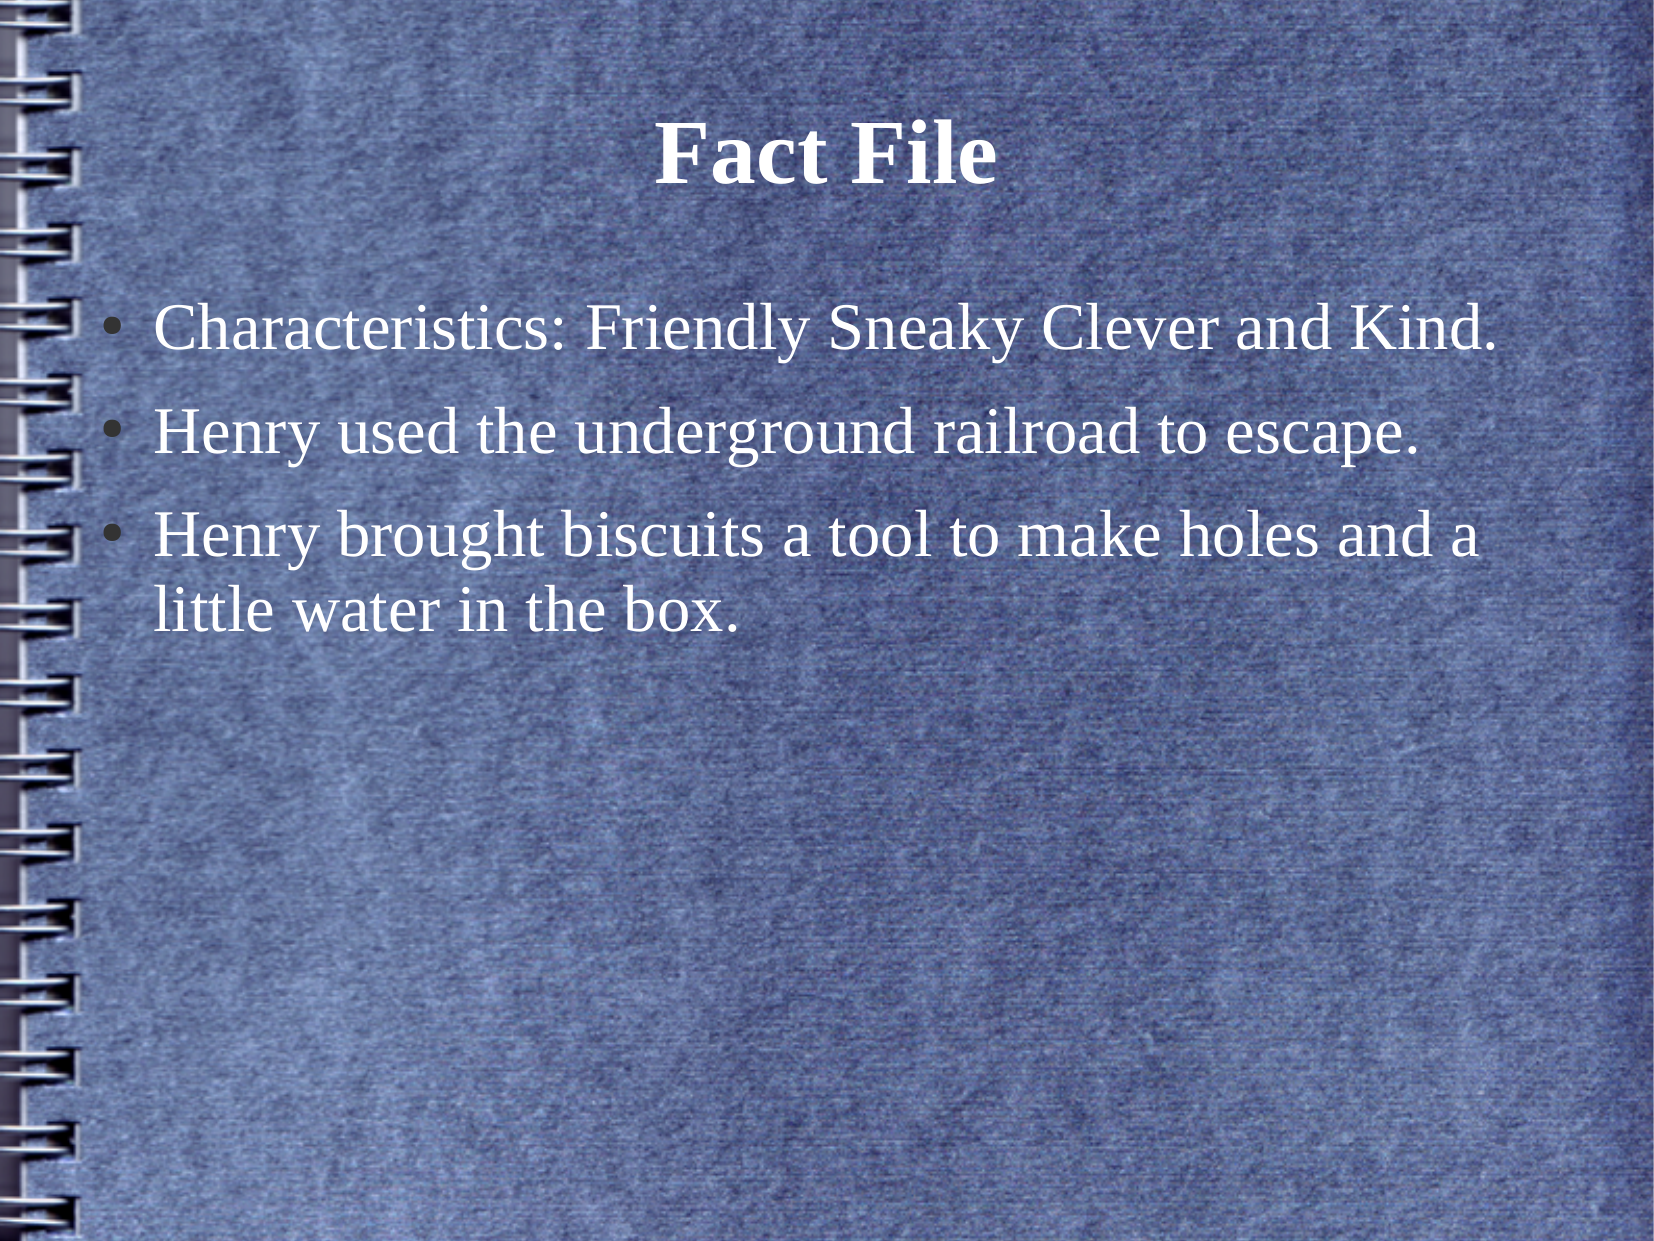

# Fact File
Characteristics: Friendly Sneaky Clever and Kind.
Henry used the underground railroad to escape.
Henry brought biscuits a tool to make holes and a little water in the box.